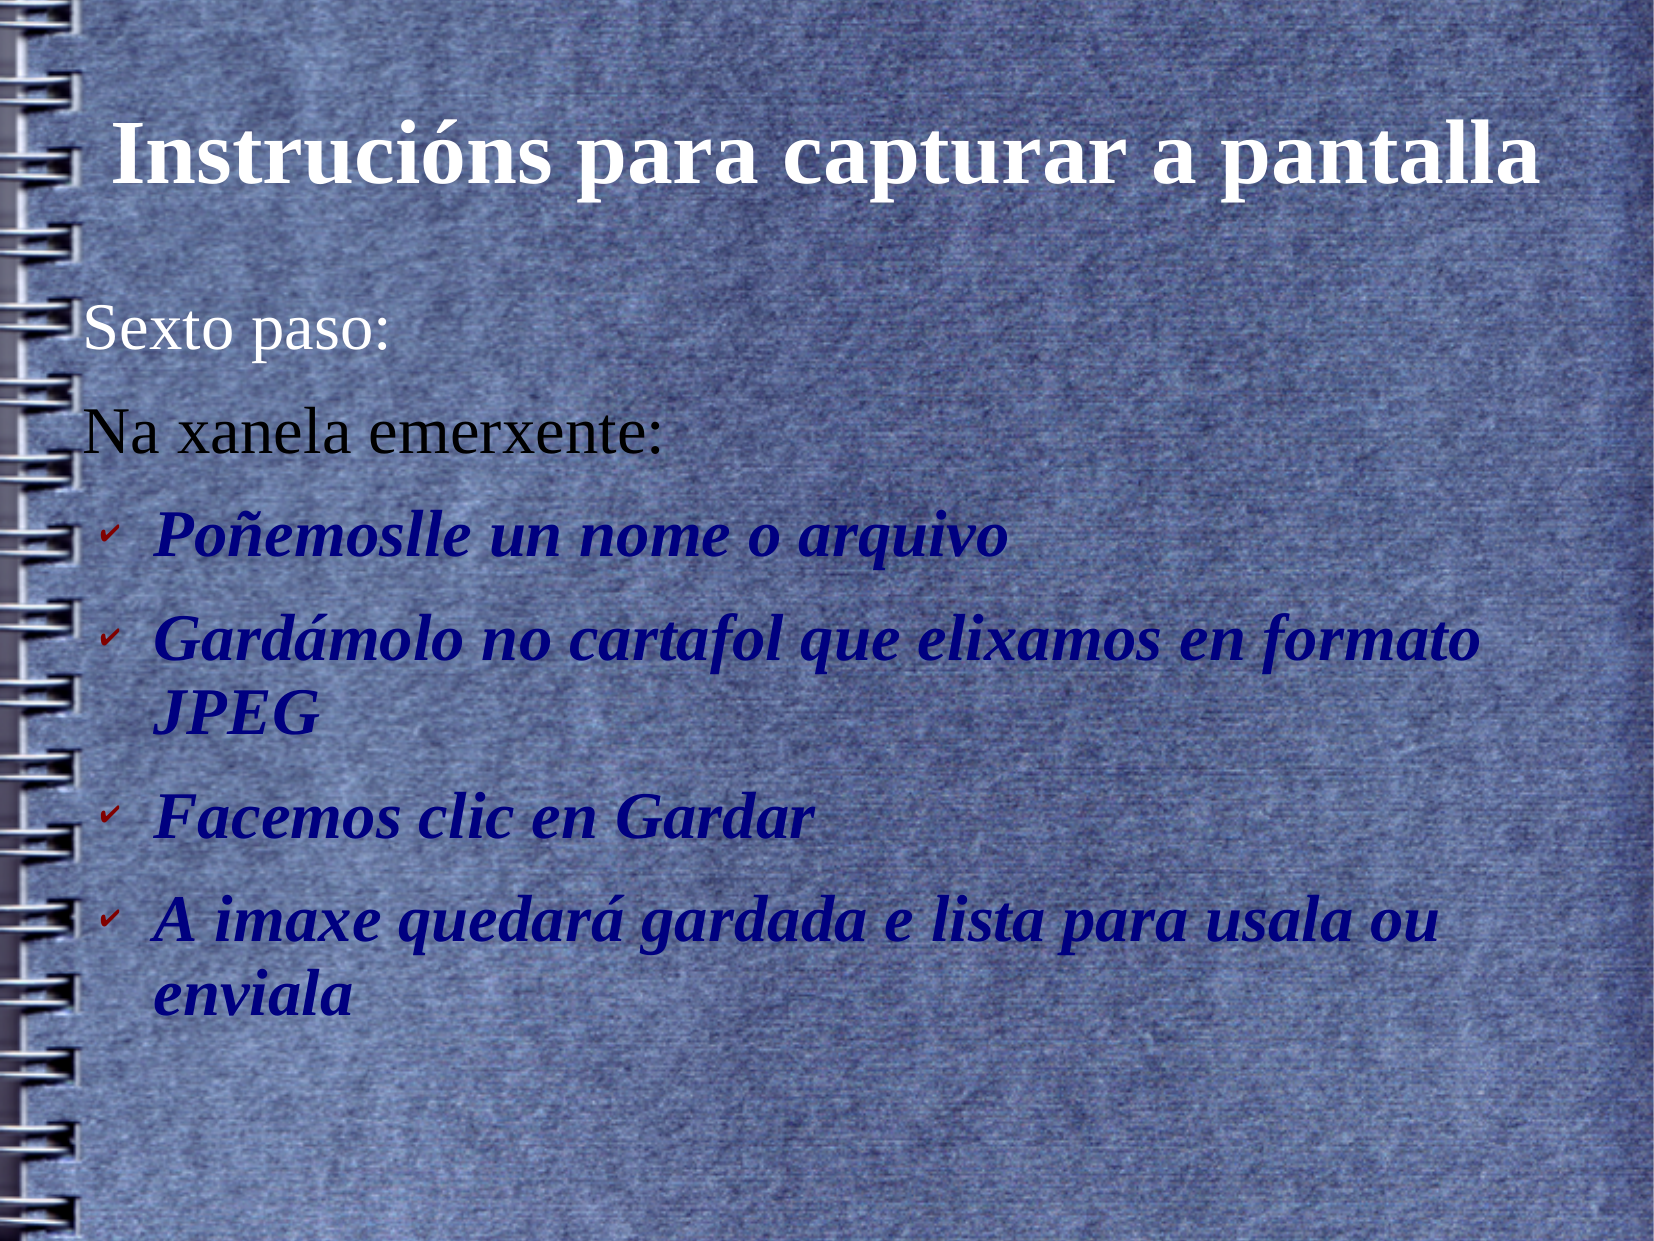

# Instrucións para capturar a pantalla
Sexto paso:
Na xanela emerxente:
Poñemoslle un nome o arquivo
Gardámolo no cartafol que elixamos en formato JPEG
Facemos clic en Gardar
A imaxe quedará gardada e lista para usala ou enviala